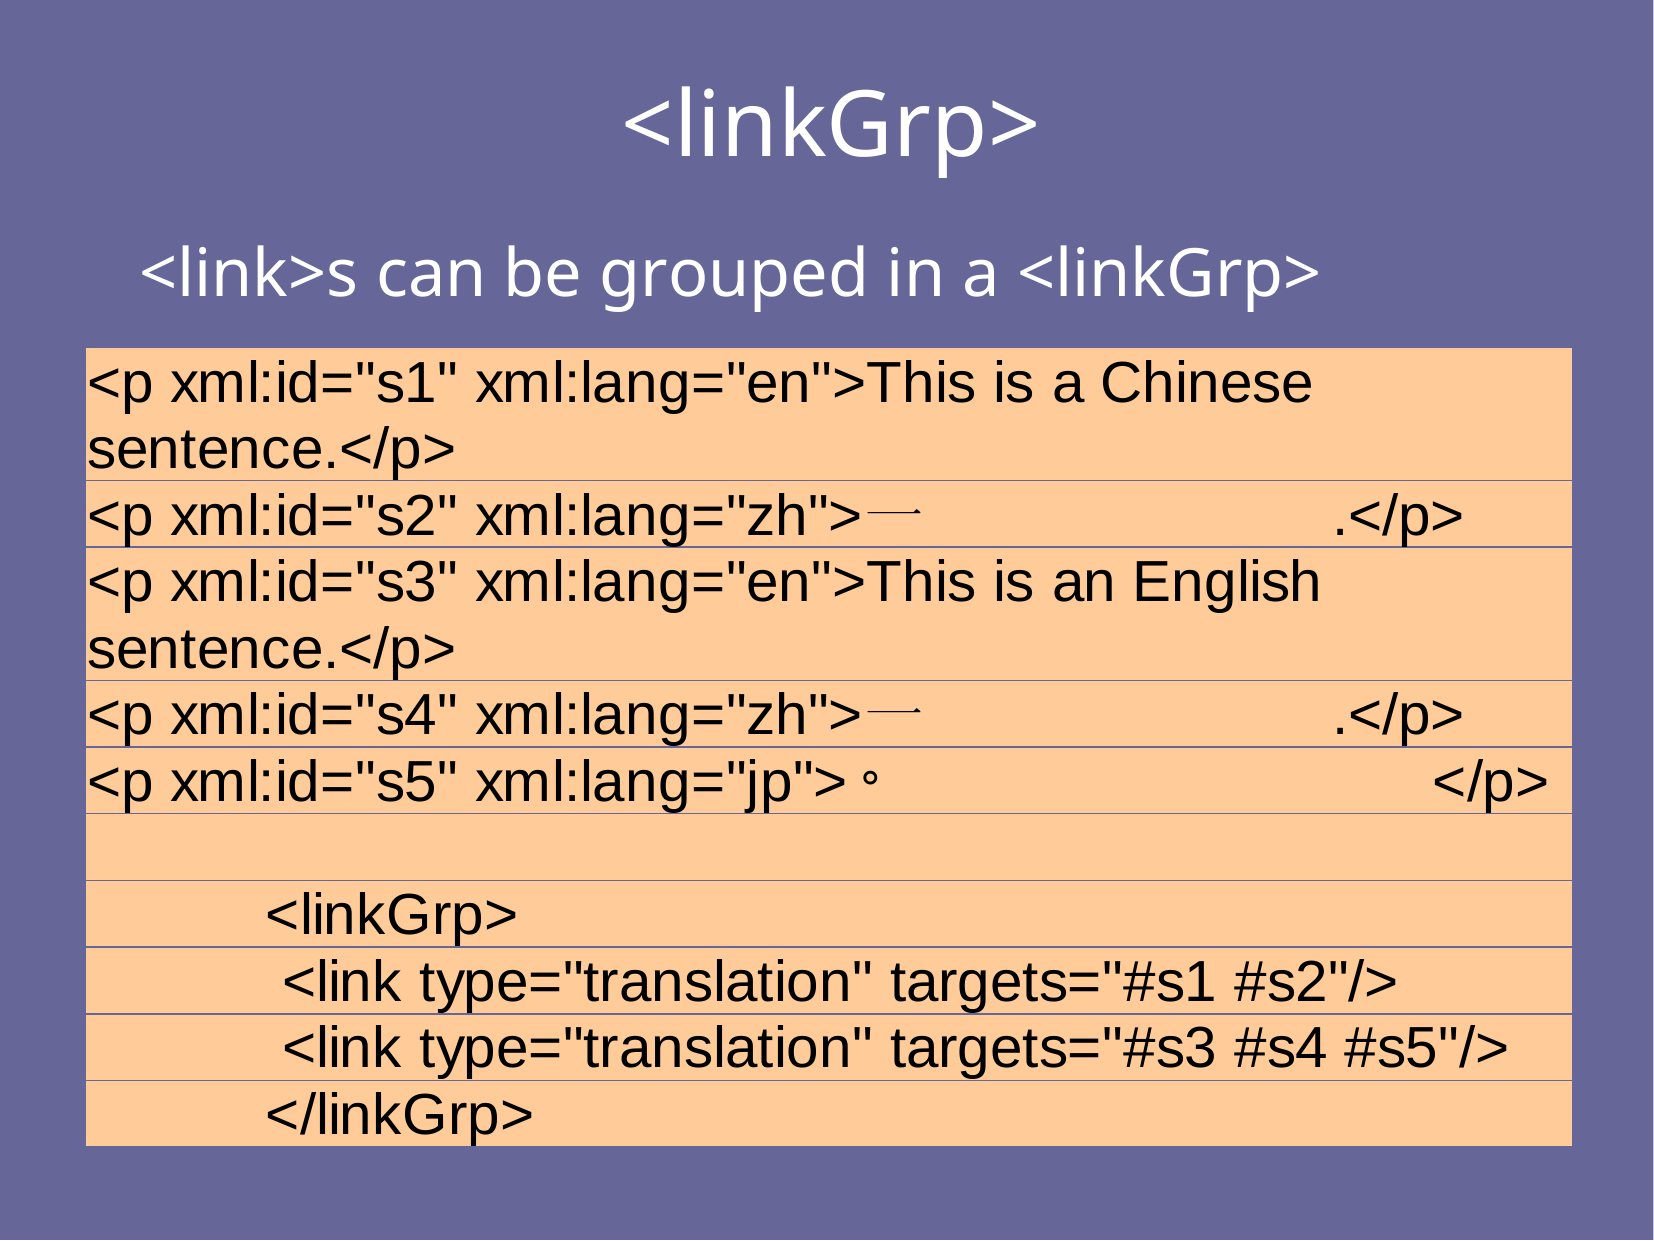

# <linkGrp>
<link>s can be grouped in a <linkGrp>